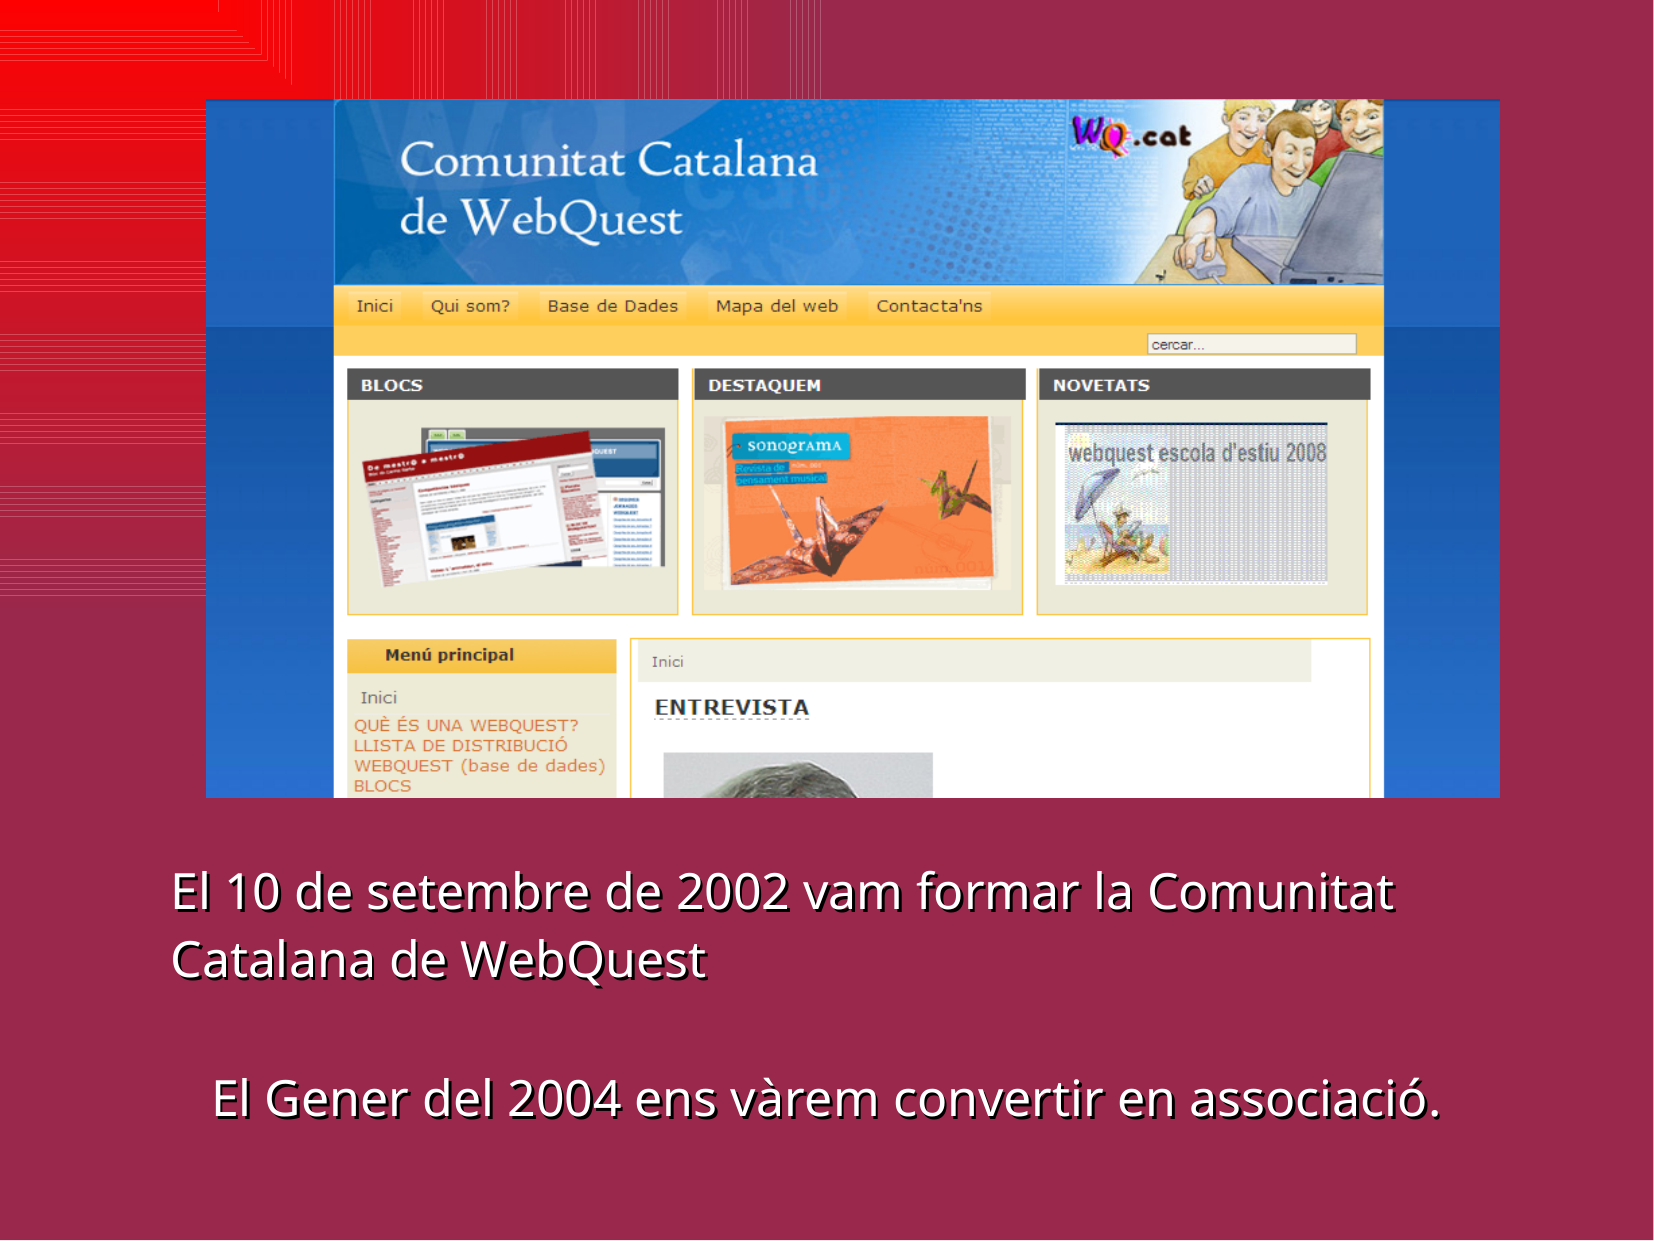

El 10 de setembre de 2002 vam formar la Comunitat Catalana de WebQuest
El Gener del 2004 ens vàrem convertir en associació.